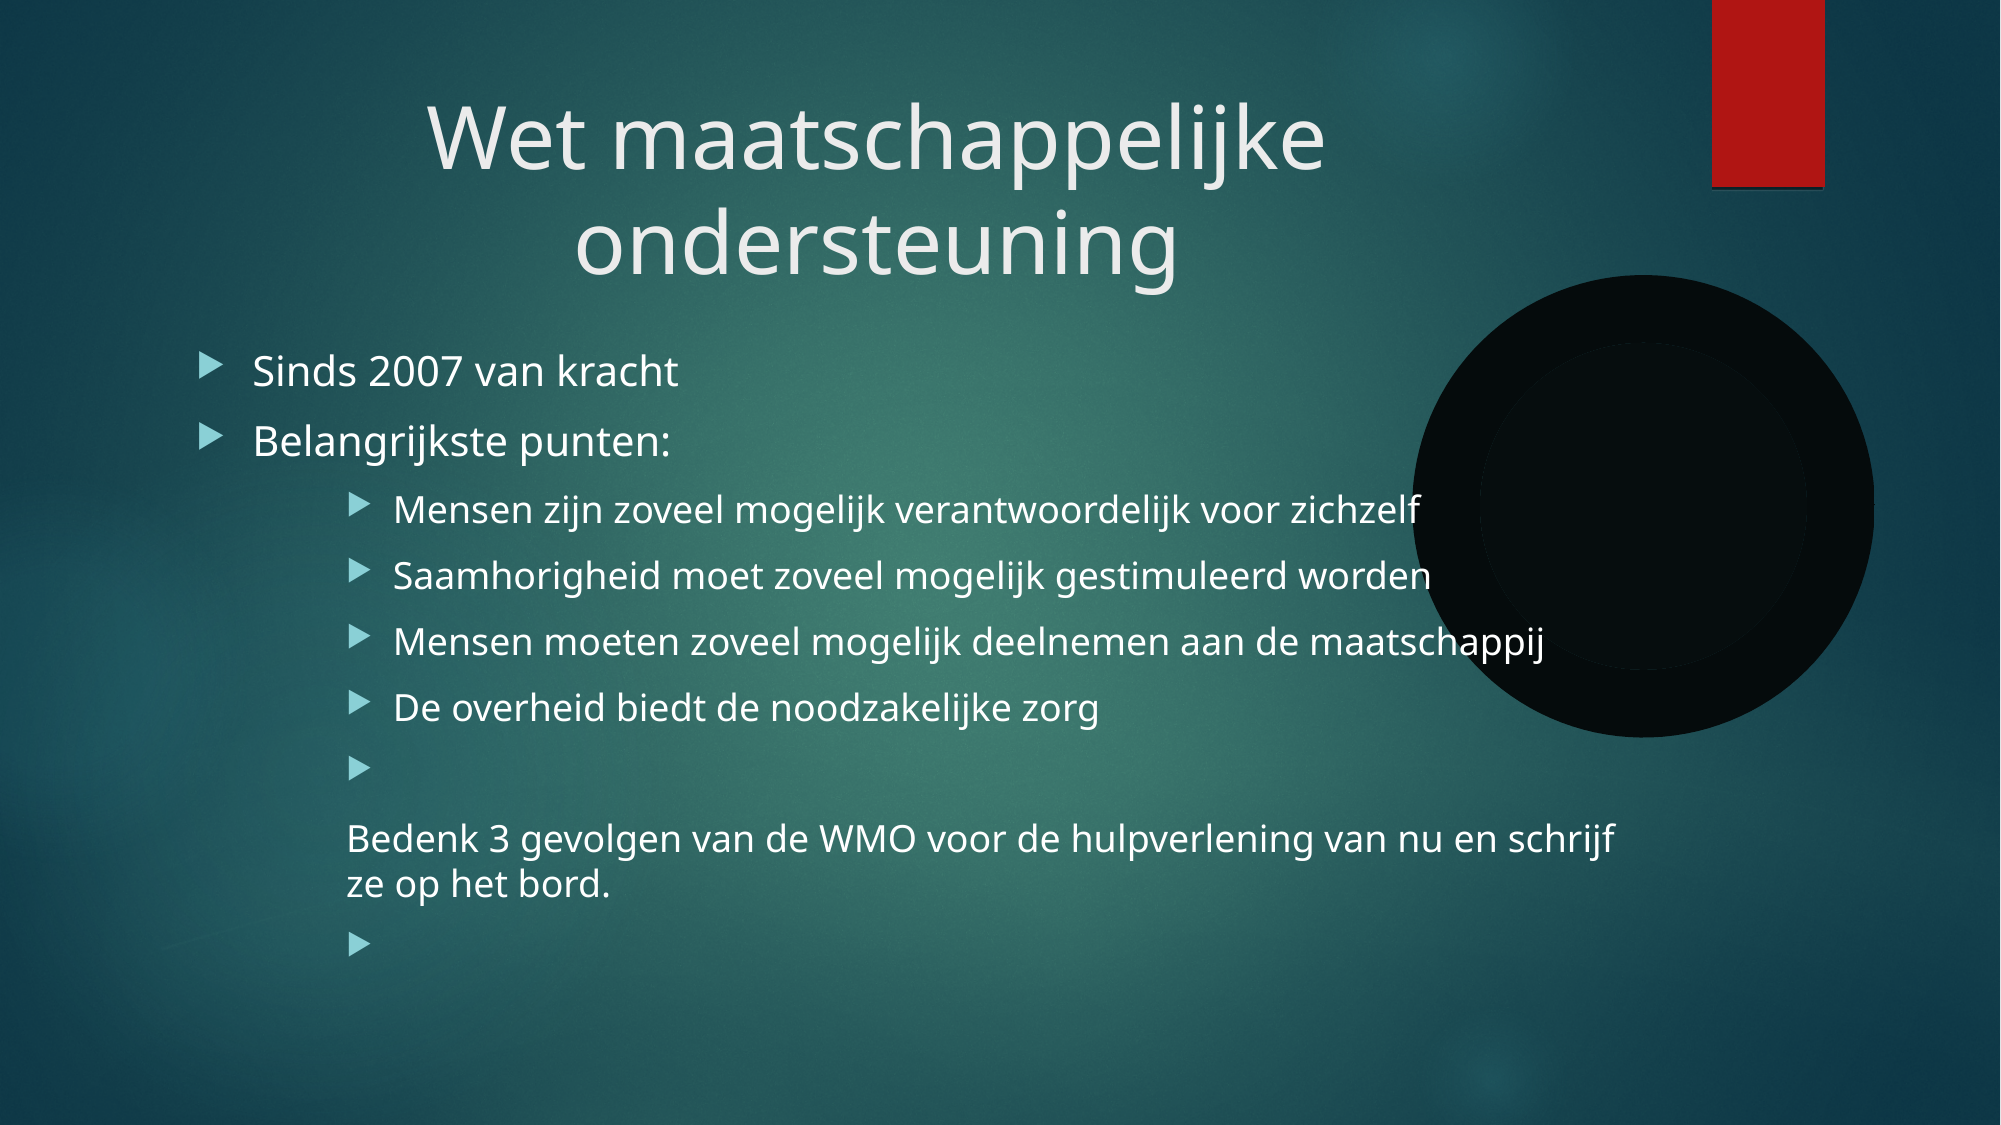

# Wet maatschappelijke ondersteuning
Sinds 2007 van kracht
Belangrijkste punten:
Mensen zijn zoveel mogelijk verantwoordelijk voor zichzelf
Saamhorigheid moet zoveel mogelijk gestimuleerd worden
Mensen moeten zoveel mogelijk deelnemen aan de maatschappij
De overheid biedt de noodzakelijke zorg
Bedenk 3 gevolgen van de WMO voor de hulpverlening van nu en schrijf ze op het bord.